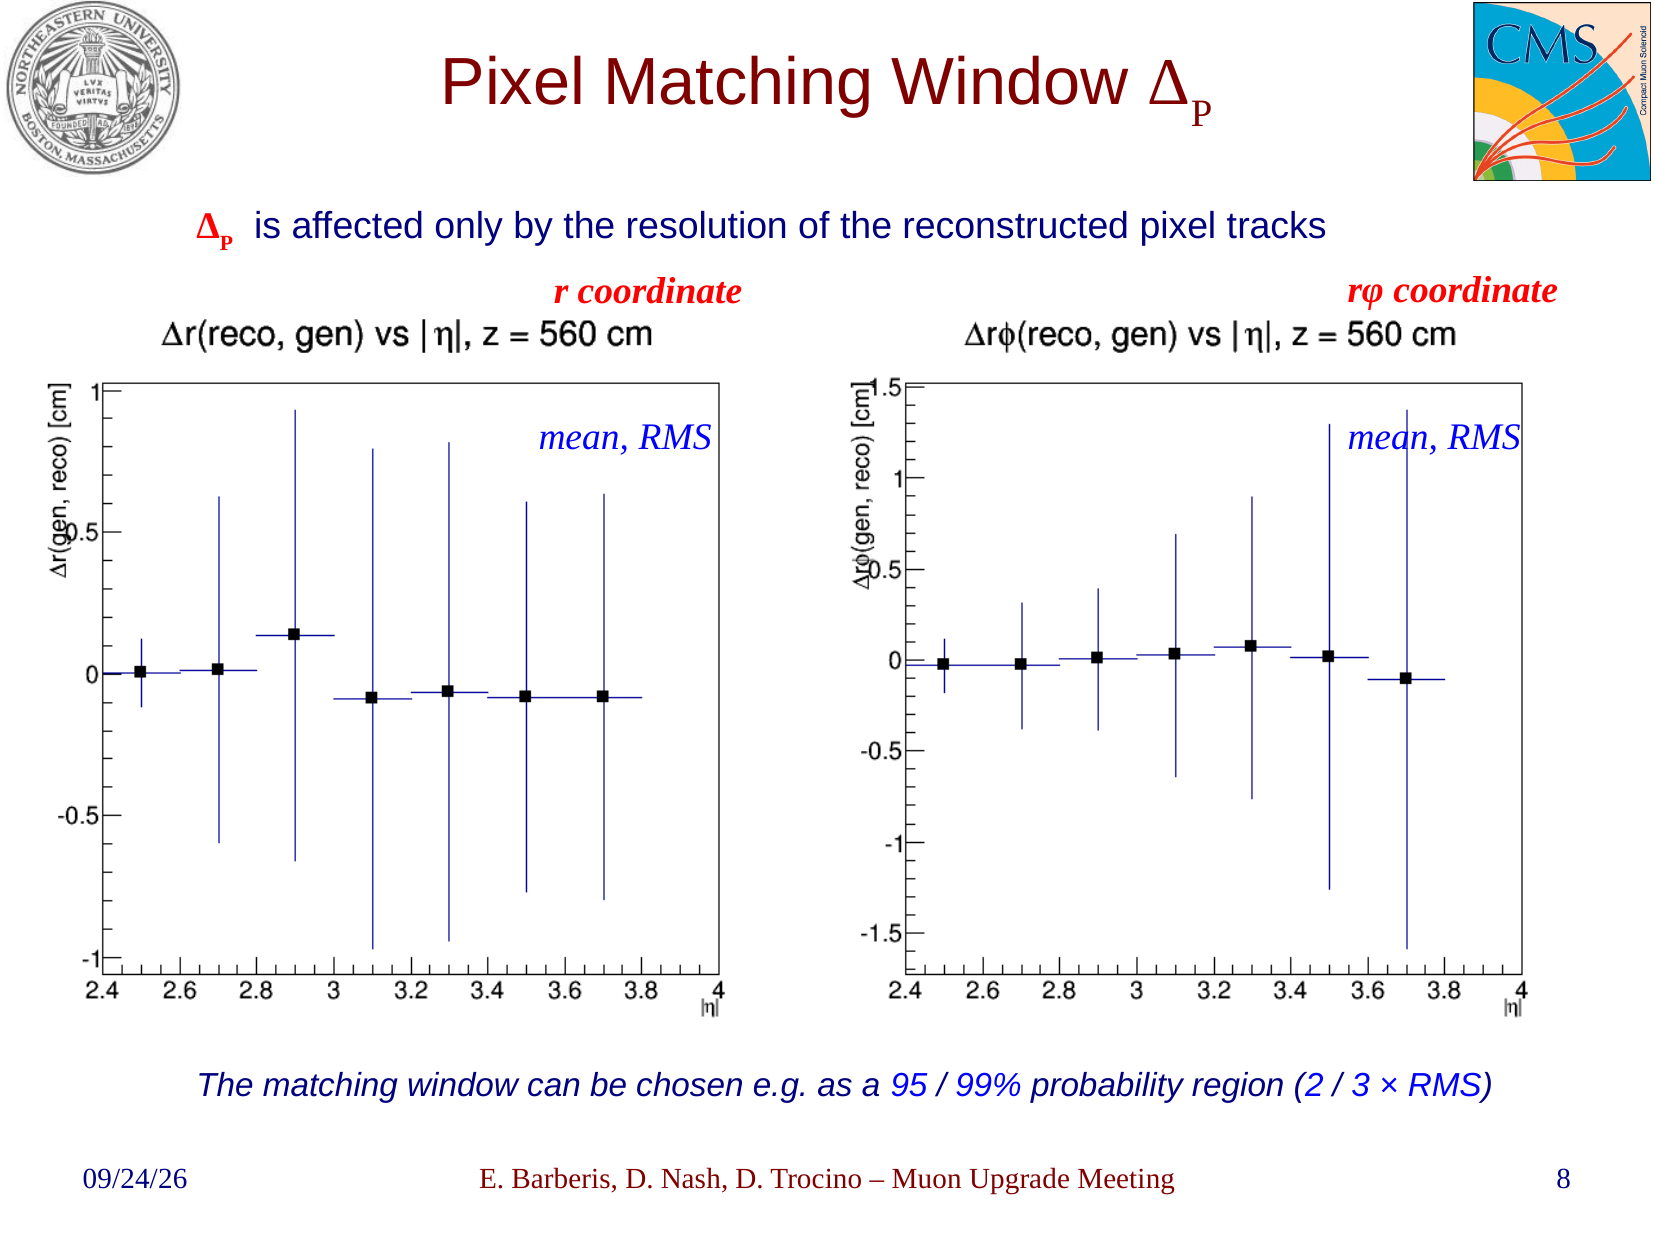

# Pixel Matching Window ΔP
ΔP is affected only by the resolution of the reconstructed pixel tracks
rφ coordinate
r coordinate
mean, RMS
mean, RMS
The matching window can be chosen e.g. as a 95 / 99% probability region (2 / 3 × RMS)
D. Trocino - Meeting
8